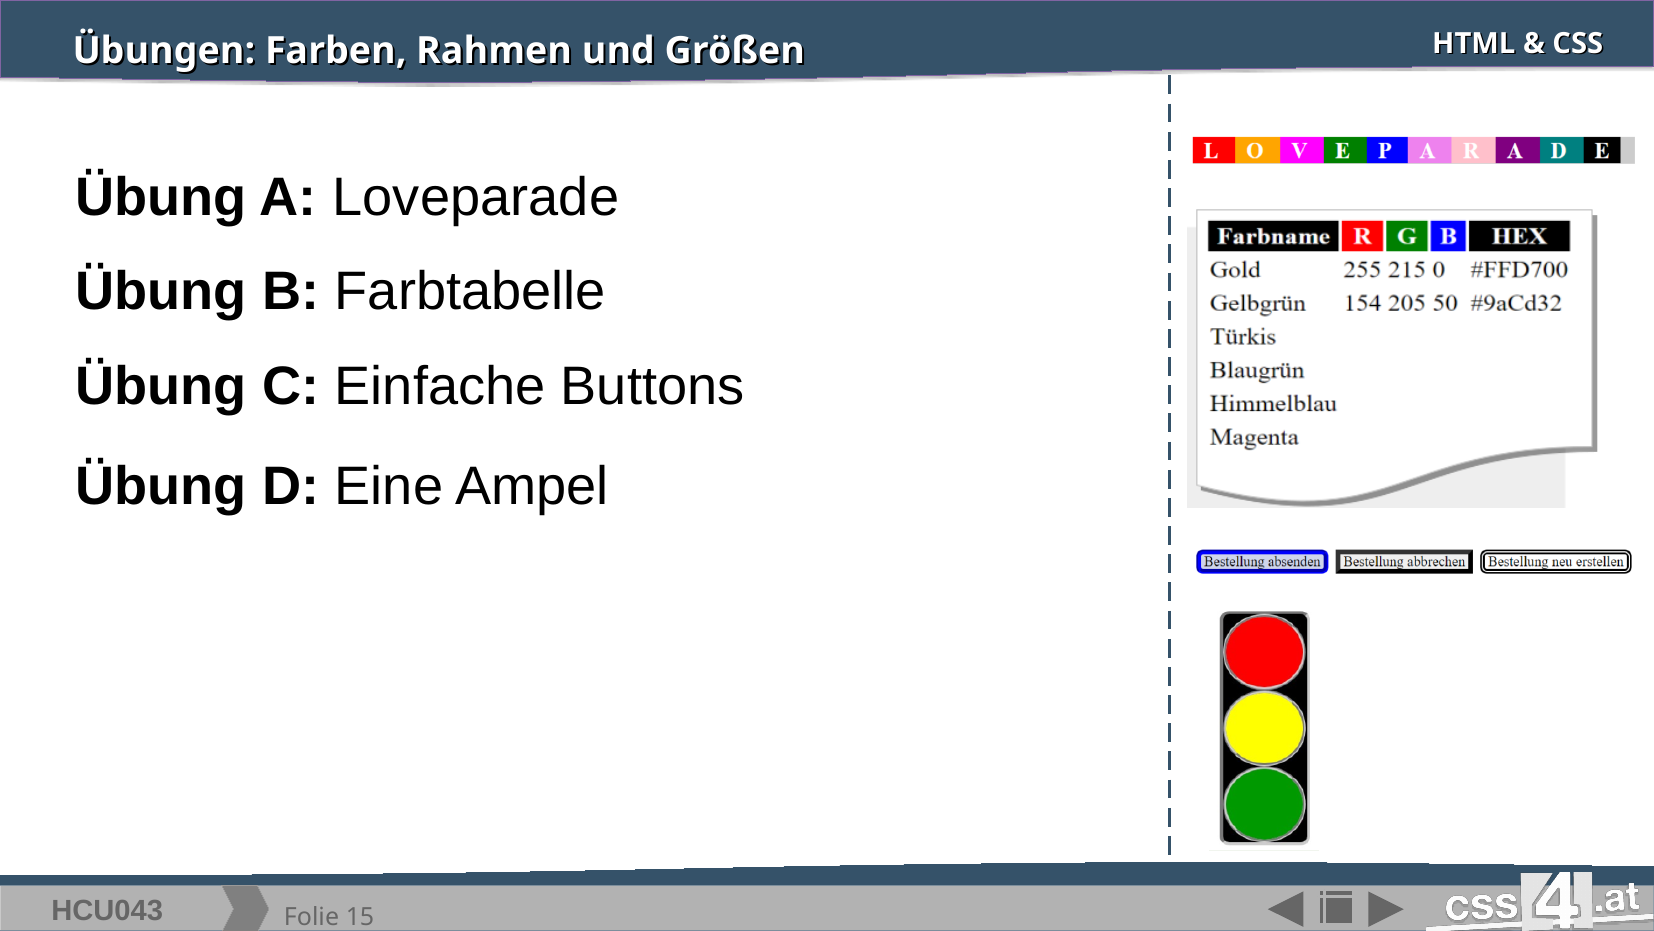

HTML & CSS
Übungen: Farben, Rahmen und Größen
Übung A: Loveparade
Übung B: Farbtabelle
Übung C: Einfache Buttons
Übung D: Eine Ampel
HCU043
Folie